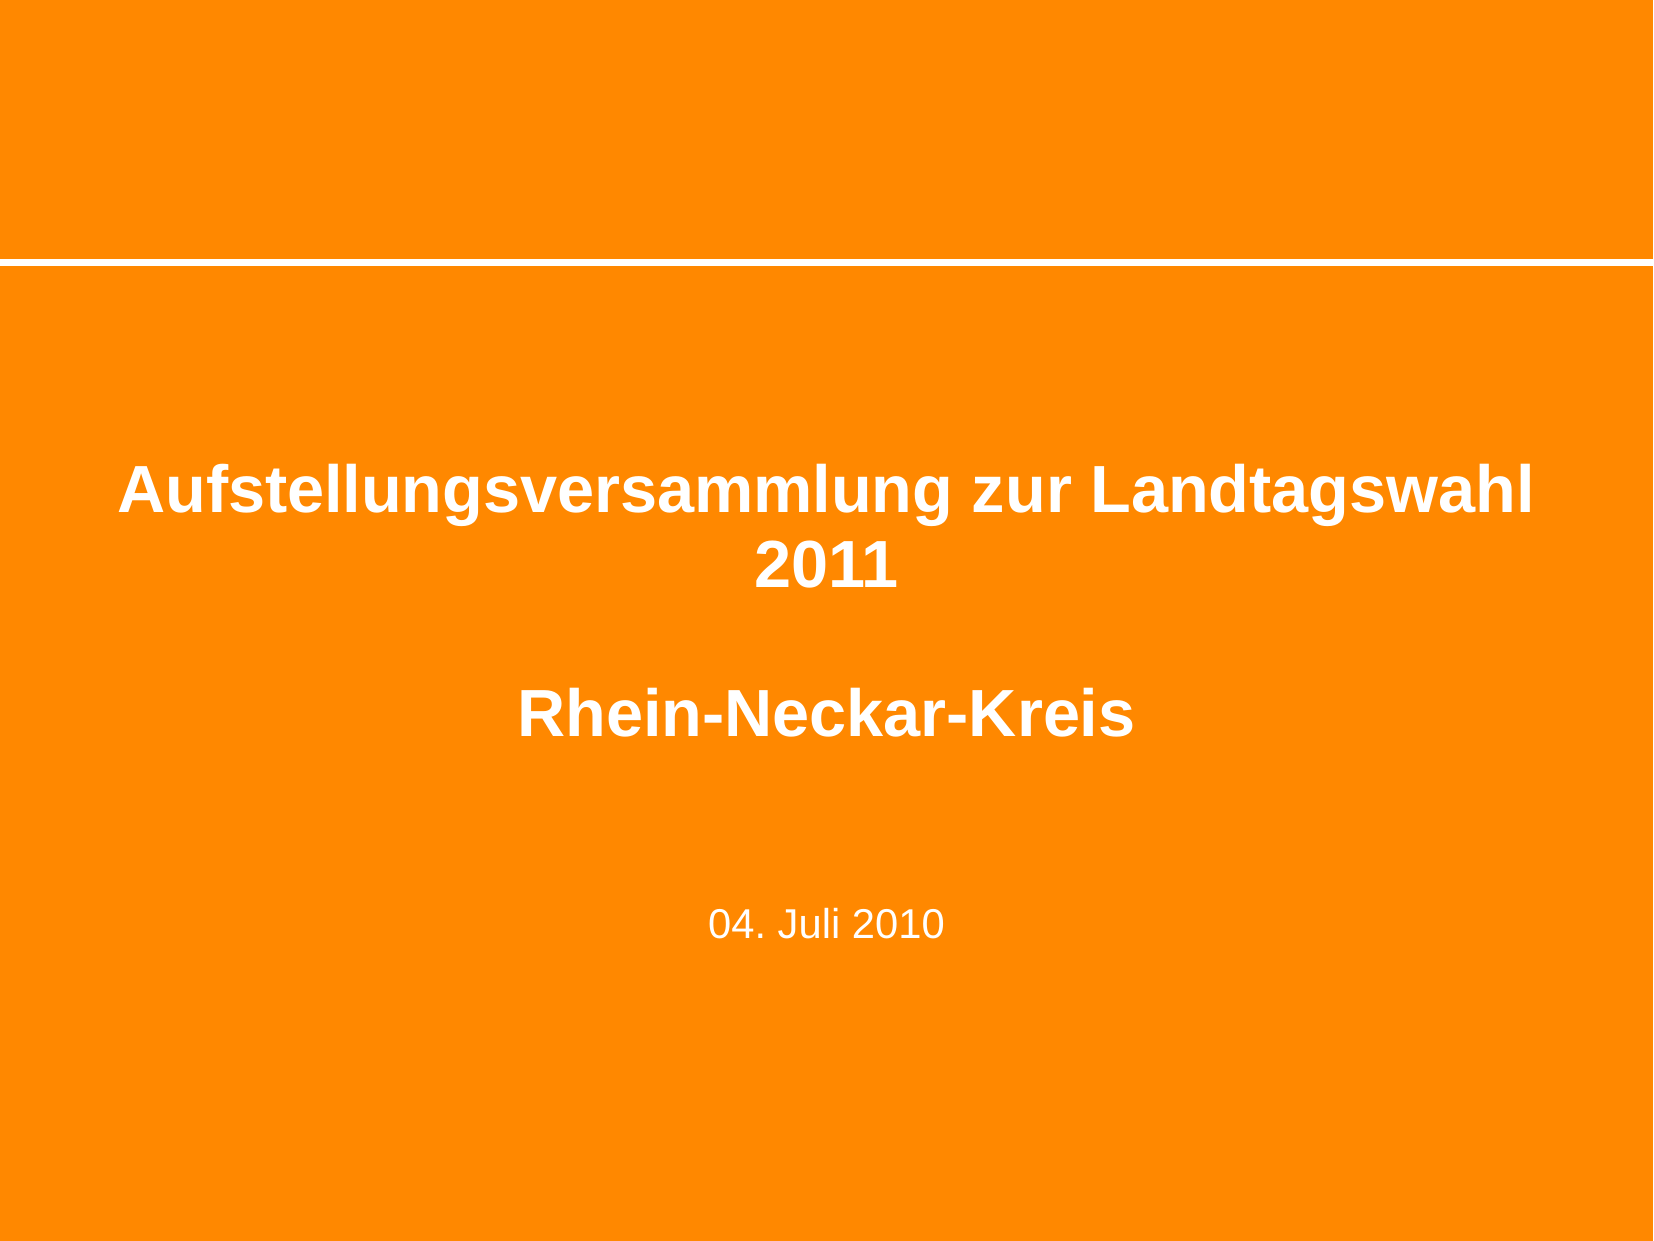

#
Aufstellungsversammlung zur Landtagswahl 2011
Rhein-Neckar-Kreis
04. Juli 2010